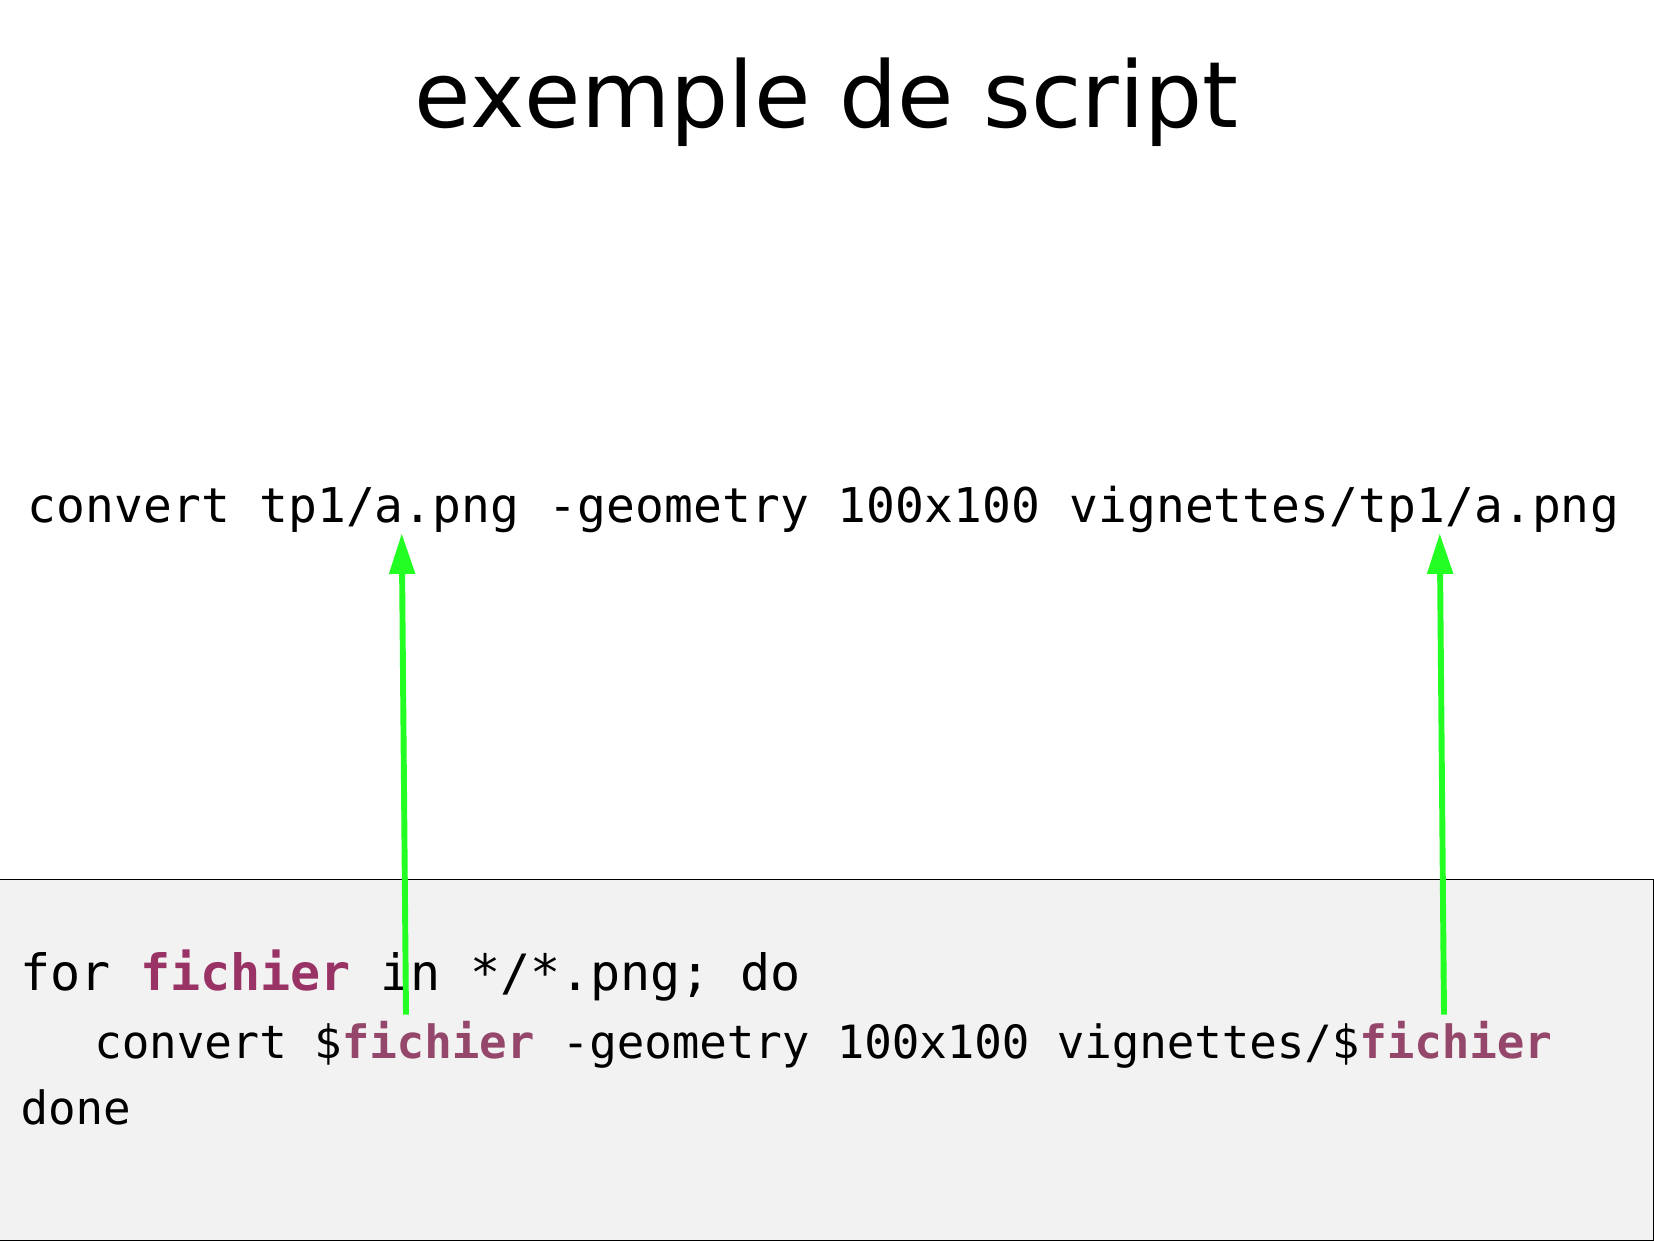

# exemple de script
convert tp1/a.png -geometry 100x100 vignettes/tp1/a.png
for fichier in */*.png; do
	convert $fichier -geometry 100x100 vignettes/$fichier
done